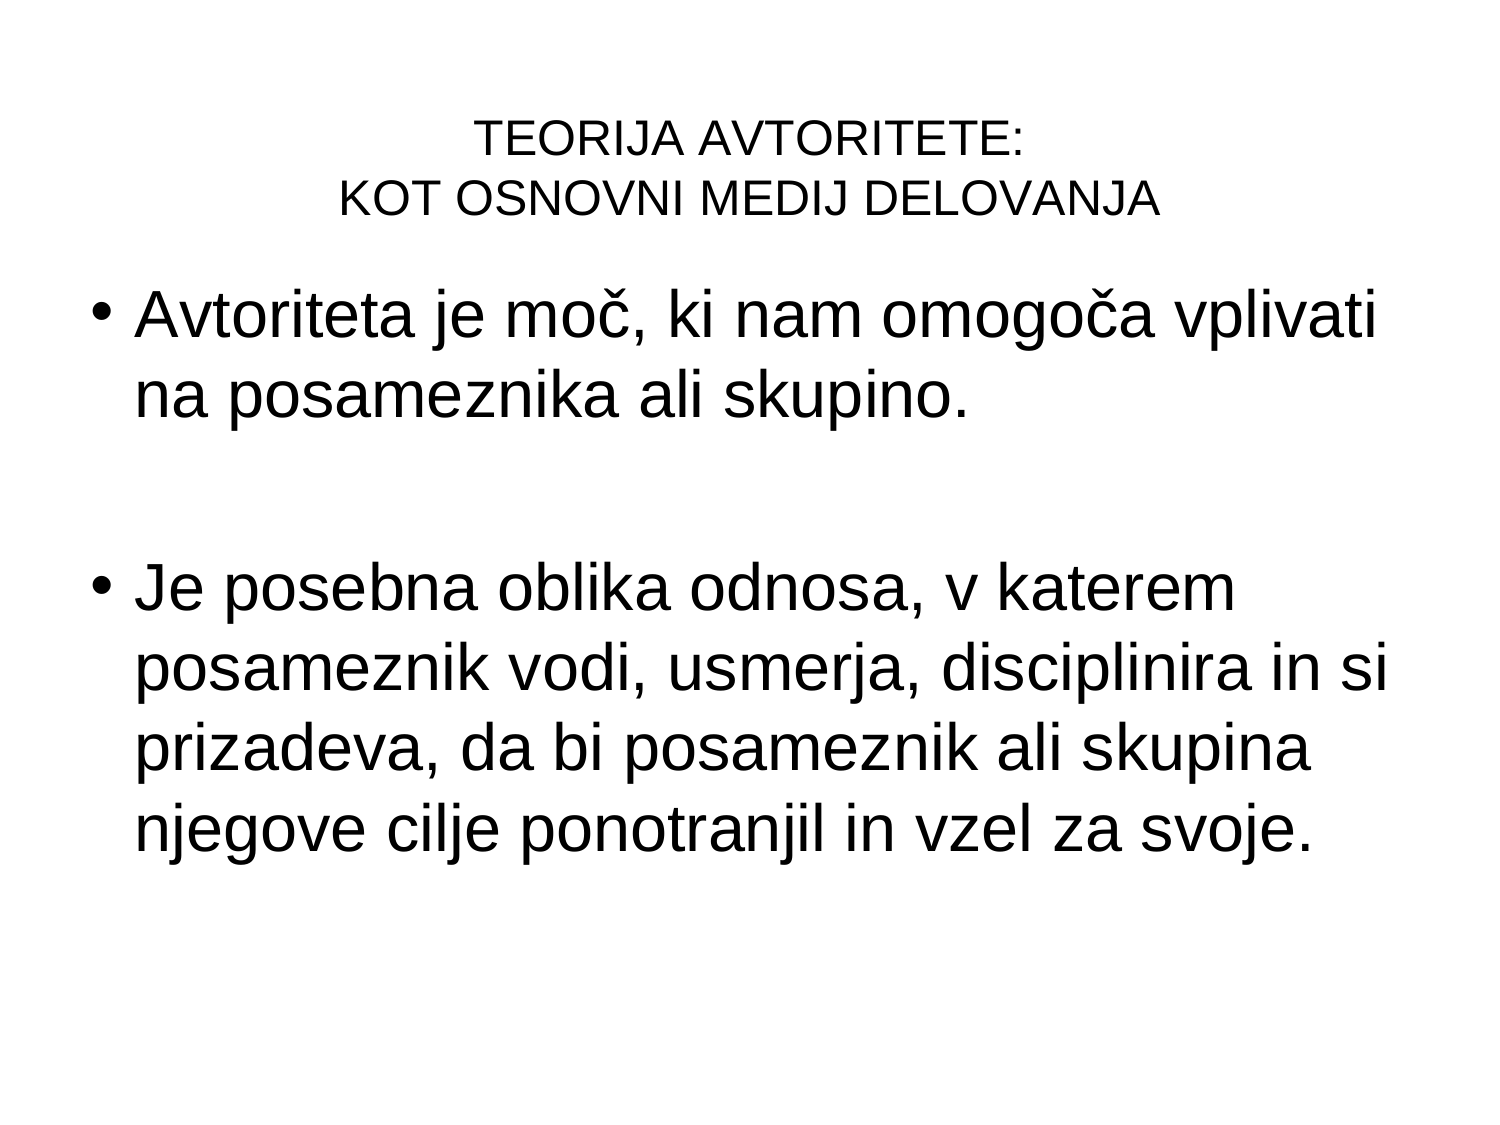

# TEORIJA AVTORITETE: KOT OSNOVNI MEDIJ DELOVANJA
Avtoriteta je moč, ki nam omogoča vplivati na posameznika ali skupino.
Je posebna oblika odnosa, v katerem posameznik vodi, usmerja, disciplinira in si prizadeva, da bi posameznik ali skupina njegove cilje ponotranjil in vzel za svoje.